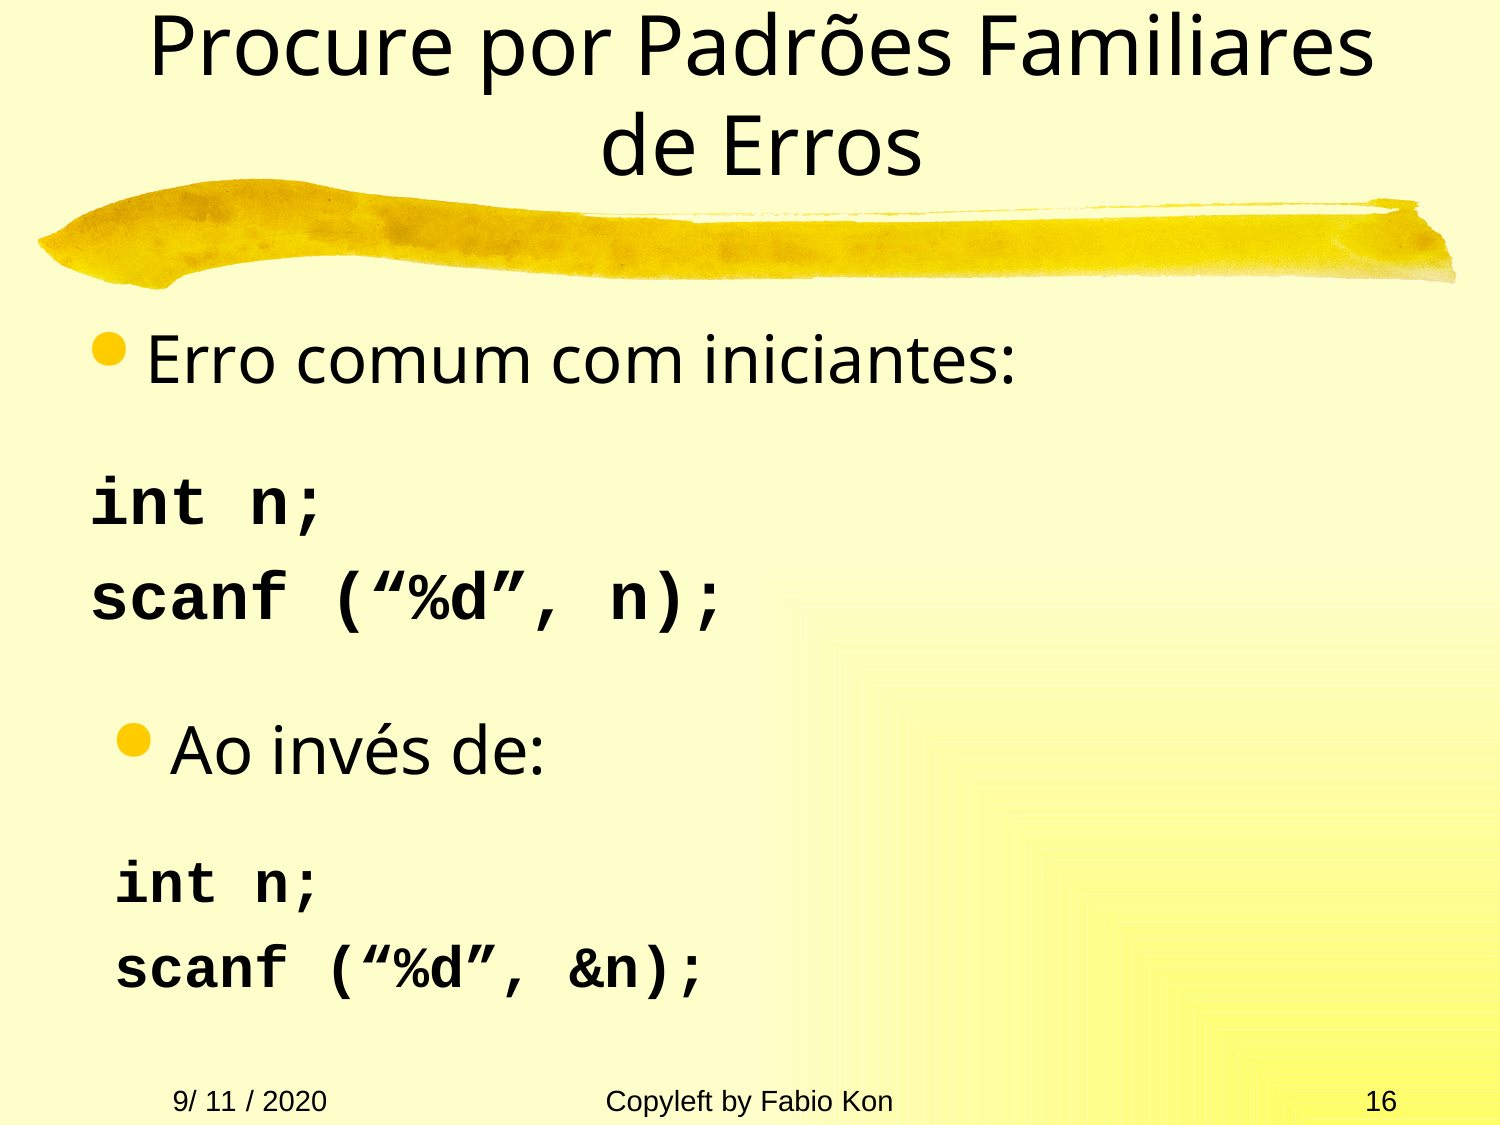

# Procure por Padrões Familiares de Erros
Erro comum com iniciantes:
int n;
scanf (“%d”, n);
Ao invés de:
int n;
scanf (“%d”, &n);
ECOOP'99 OOOSW
16